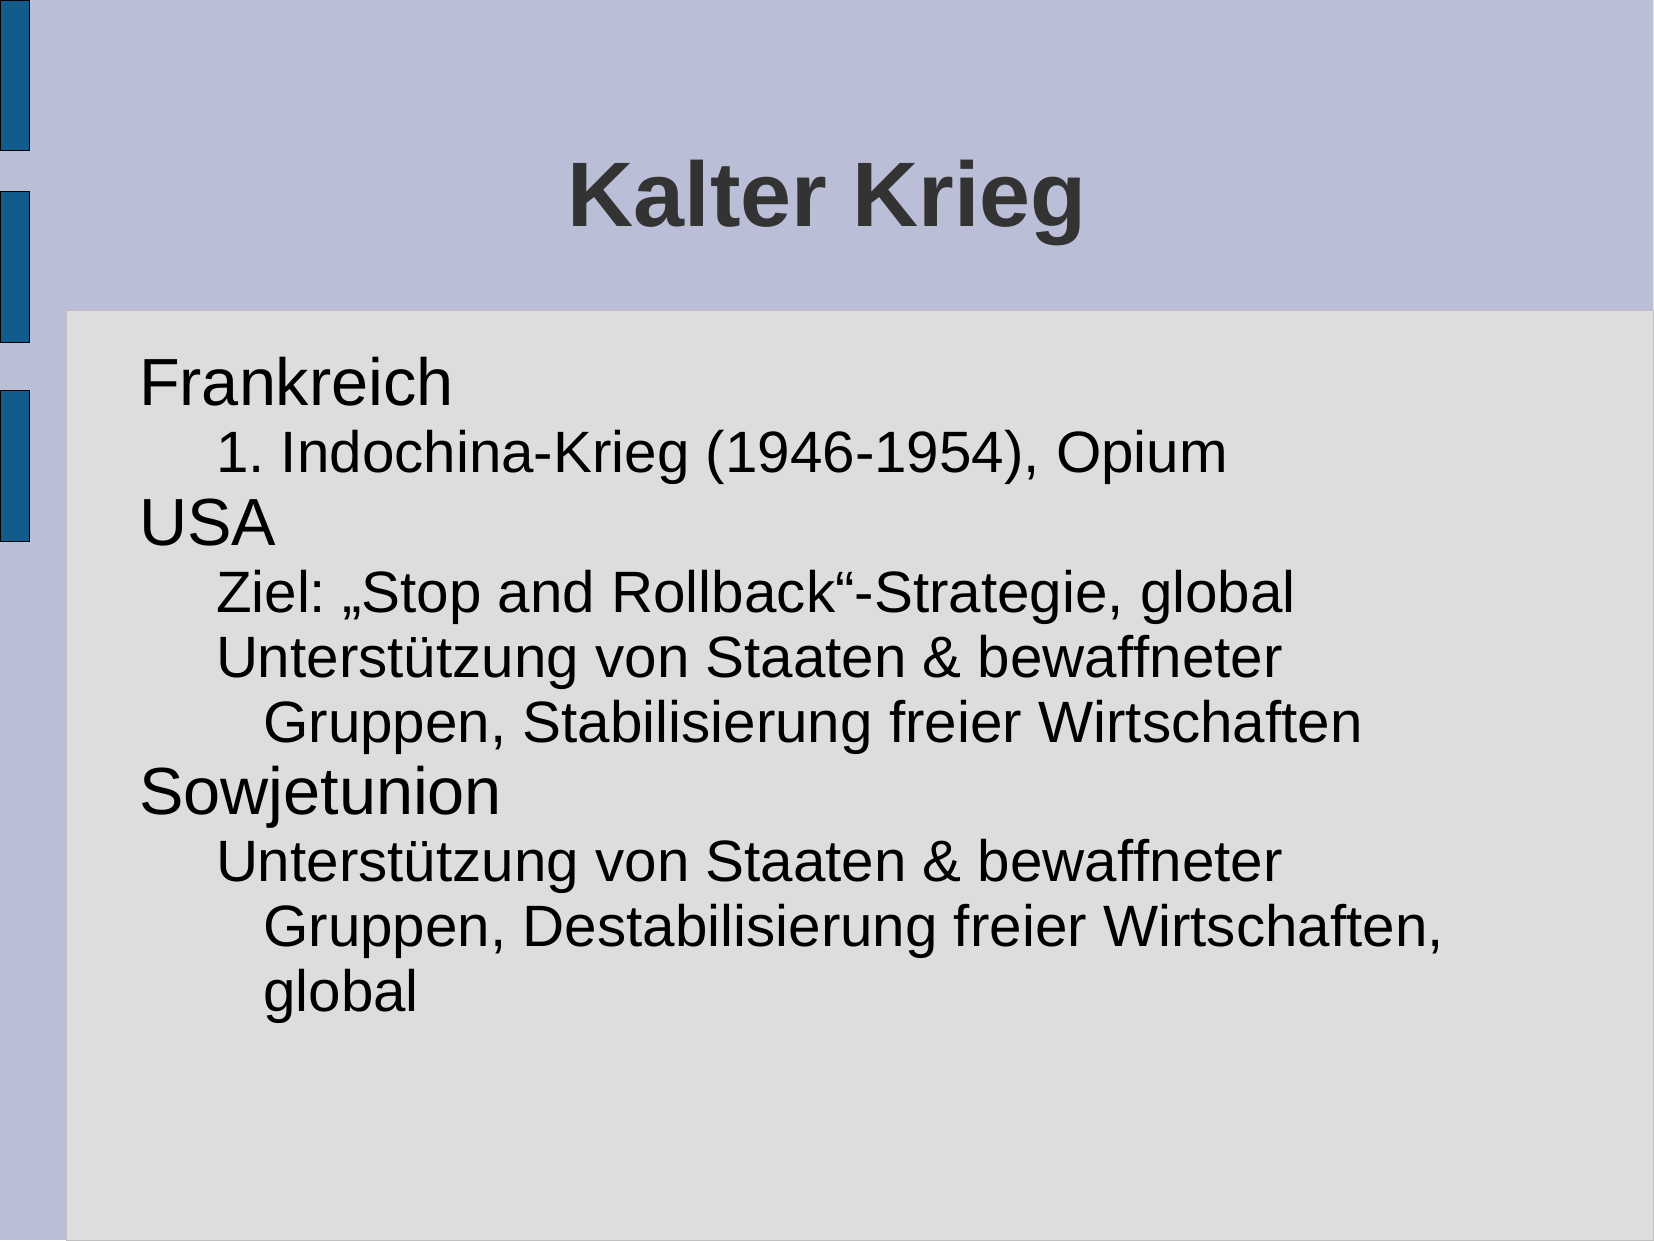

# Kalter Krieg
Frankreich
1. Indochina-Krieg (1946-1954), Opium
USA
Ziel: „Stop and Rollback“-Strategie, global
Unterstützung von Staaten & bewaffneter Gruppen, Stabilisierung freier Wirtschaften
Sowjetunion
Unterstützung von Staaten & bewaffneter Gruppen, Destabilisierung freier Wirtschaften, global